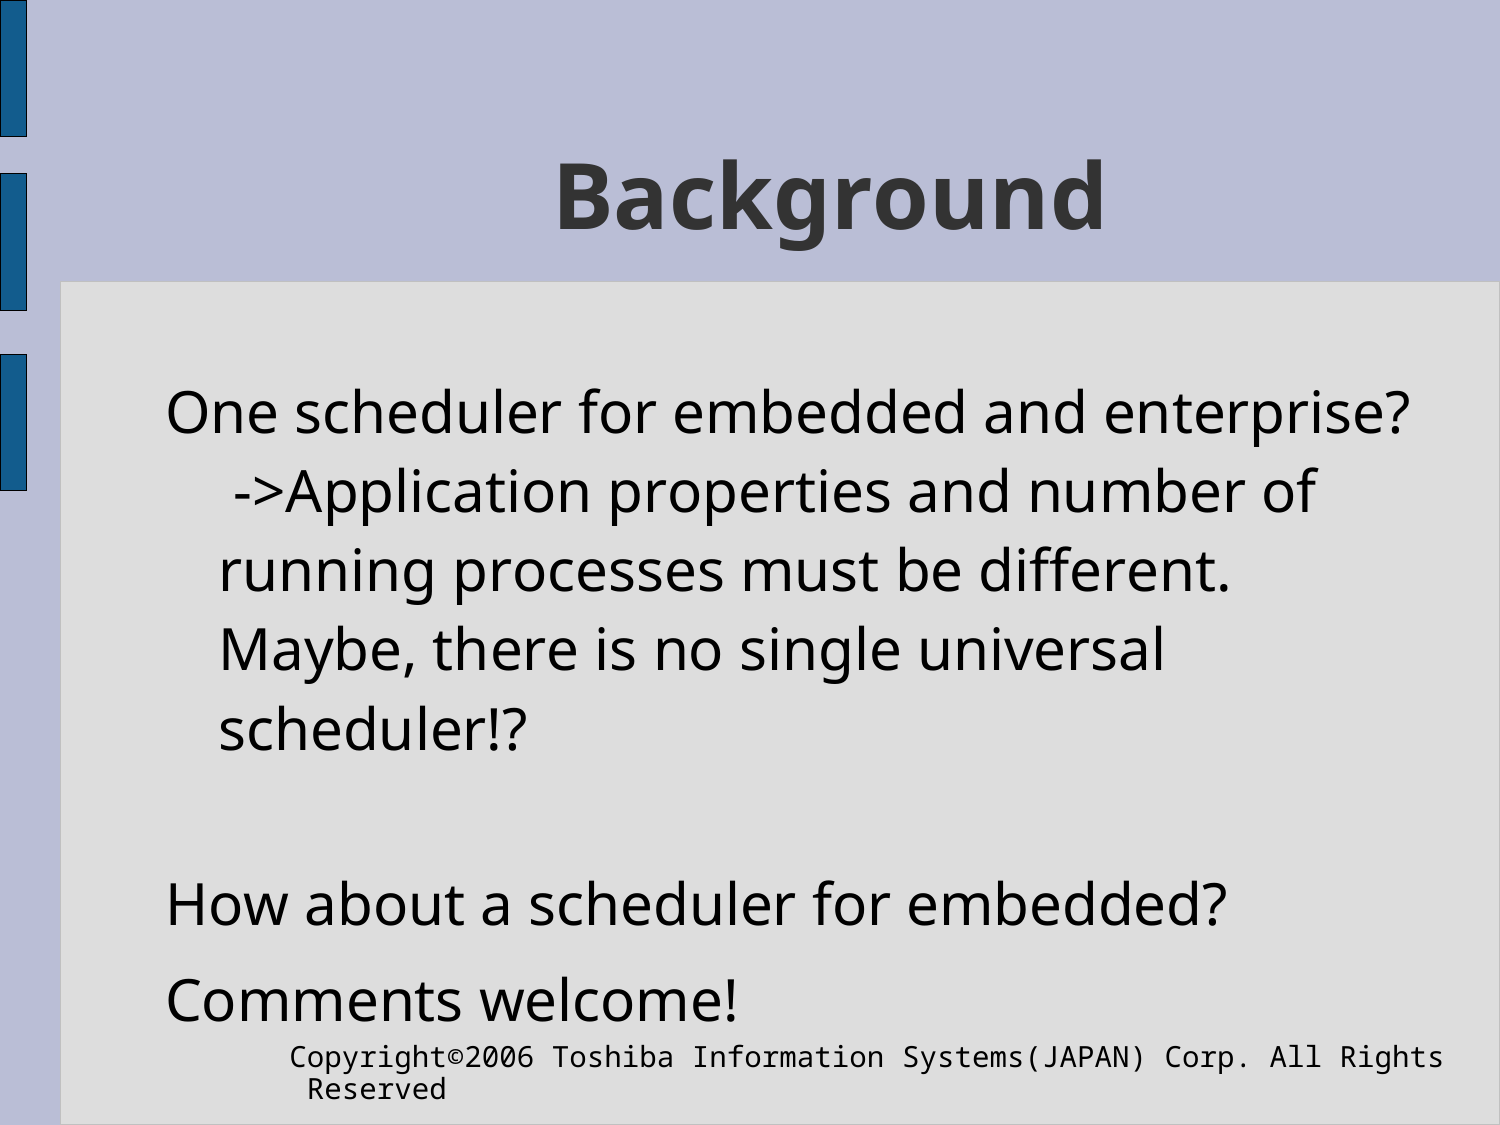

# Background
One scheduler for embedded and enterprise? ->Application properties and number of running processes must be different. Maybe, there is no single universal scheduler!?
How about a scheduler for embedded?
Comments welcome!
Copyright©2006 Toshiba Information Systems(JAPAN) Corp. All Rights Reserved